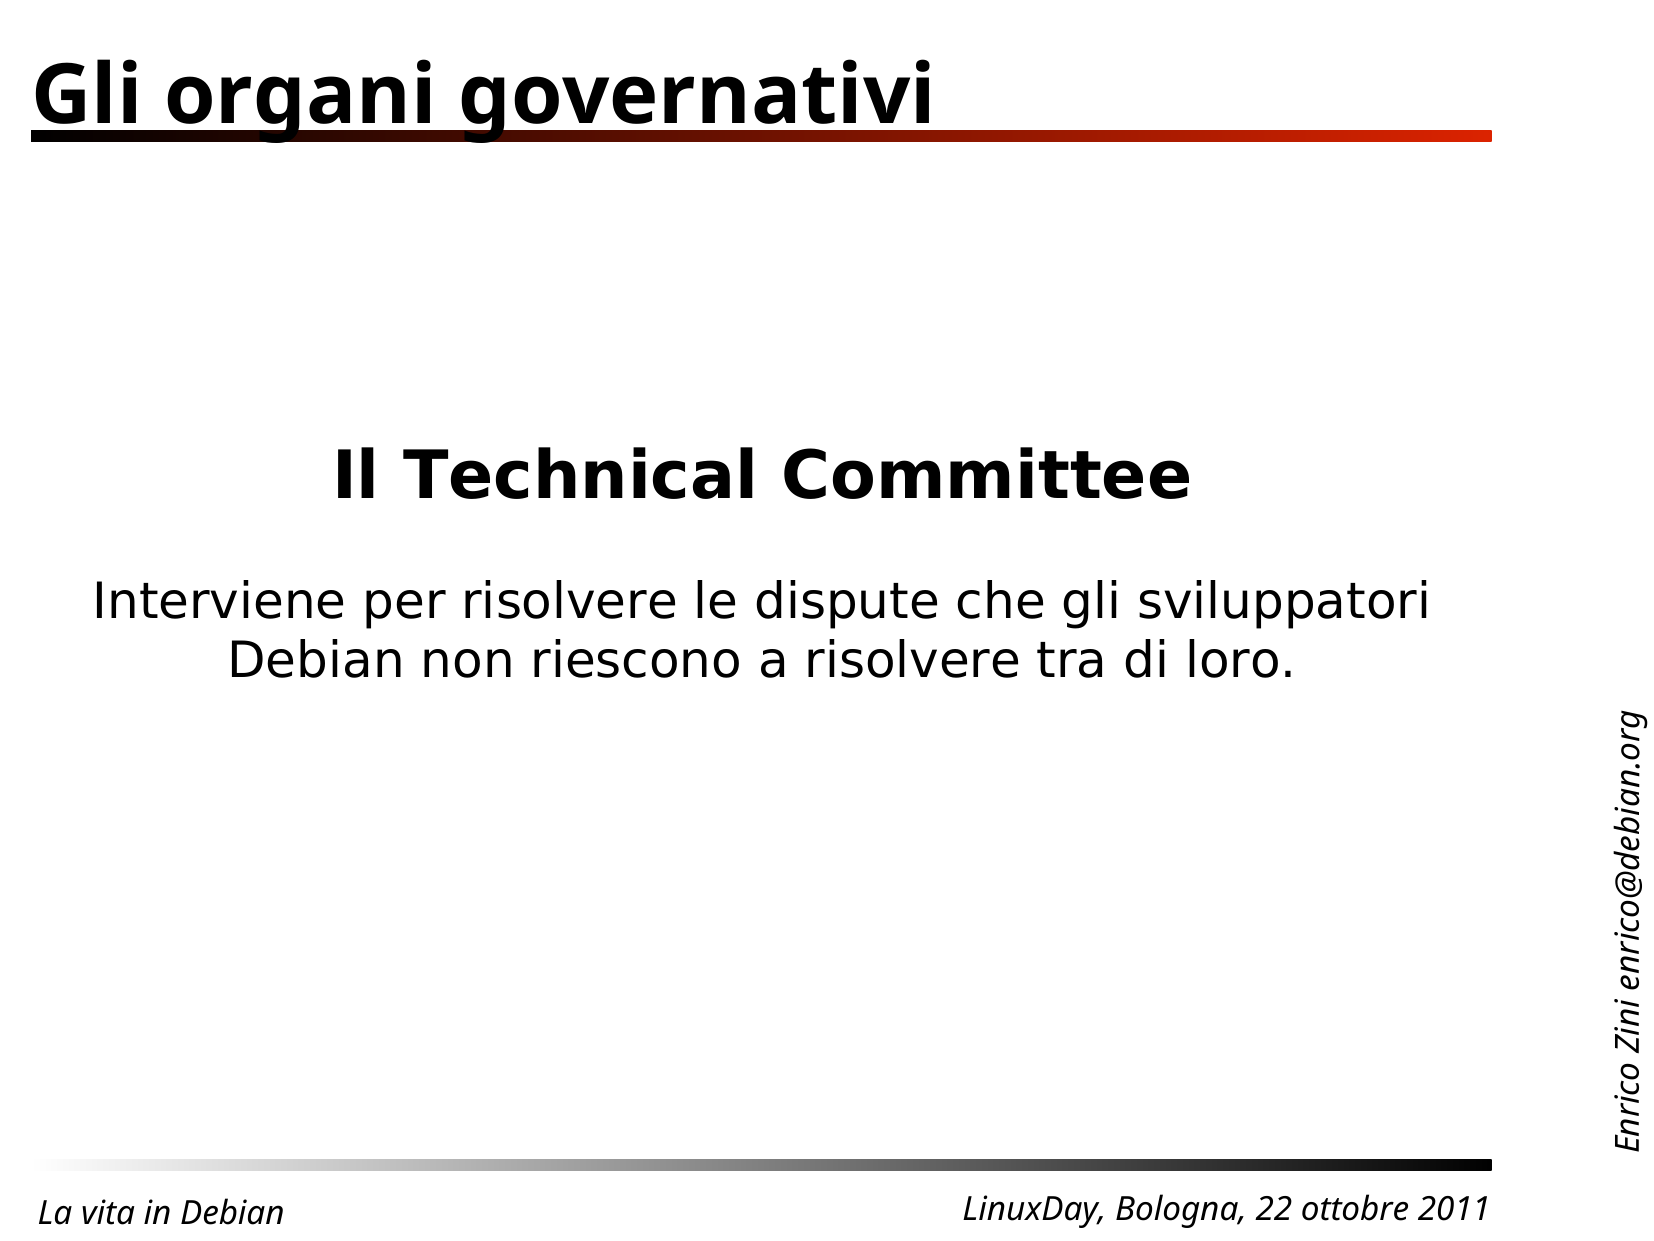

Gli organi governativi
Il Technical Committee
Interviene per risolvere le dispute che gli sviluppatori Debian non riescono a risolvere tra di loro.